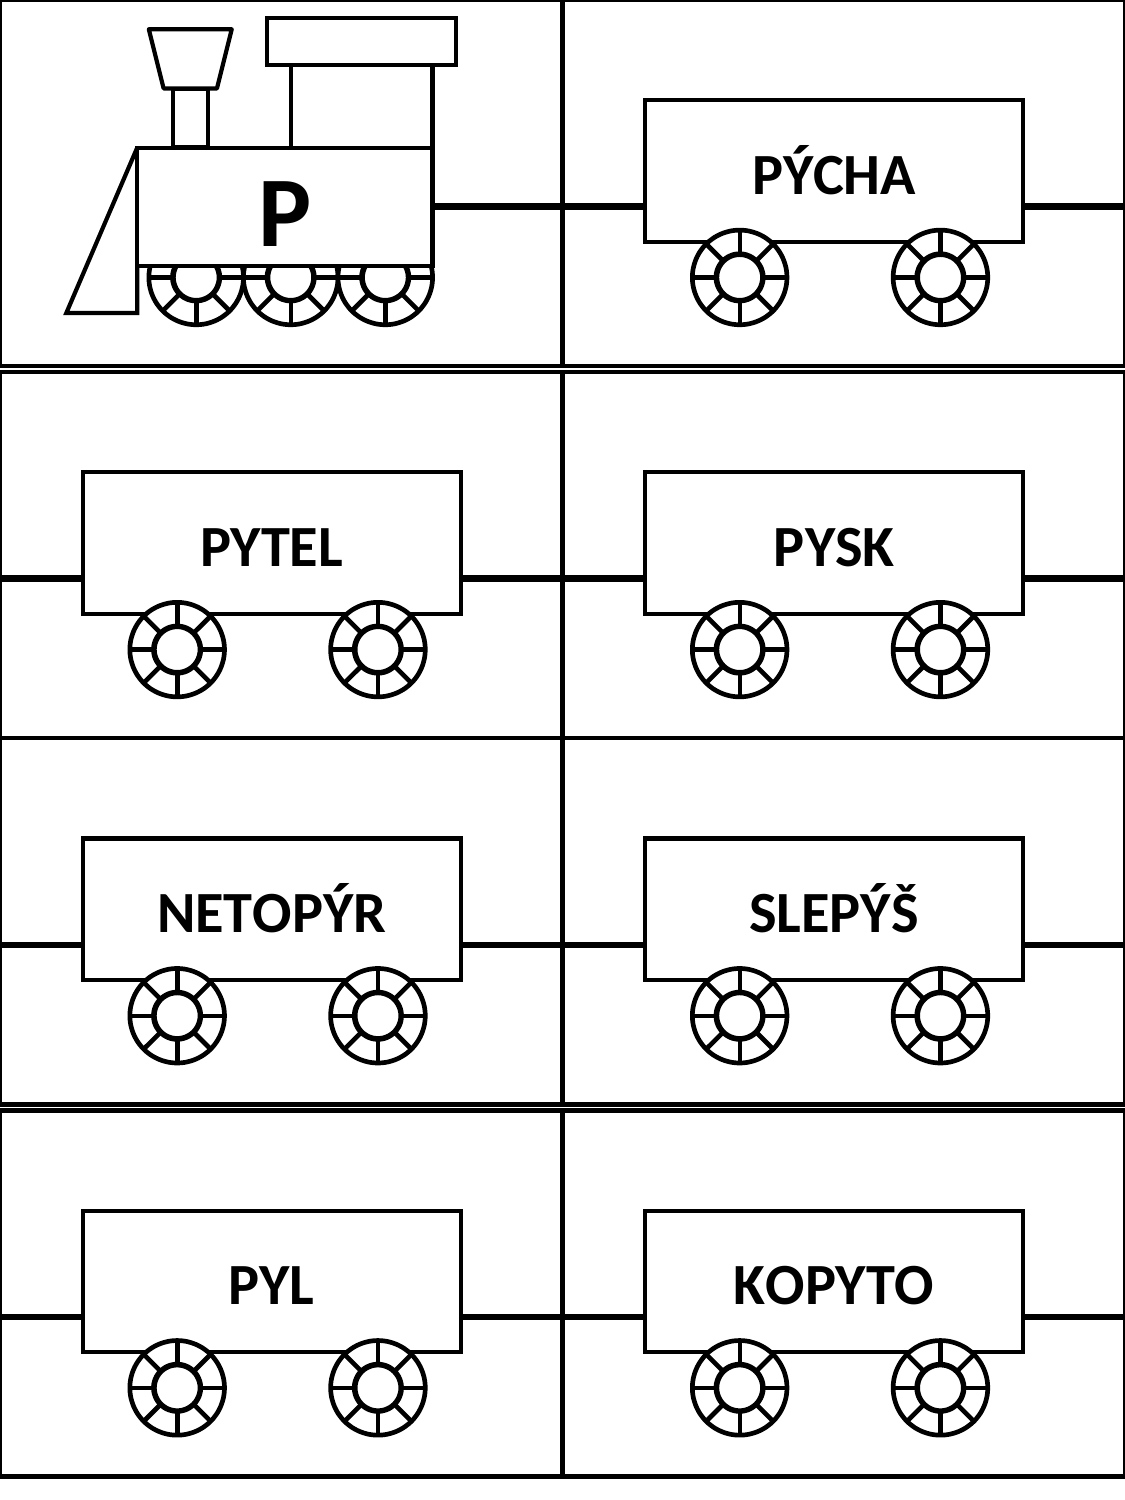

PÝCHA
P
PYTEL
PYSK
NETOPÝR
SLEPÝŠ
PYL
KOPYTO